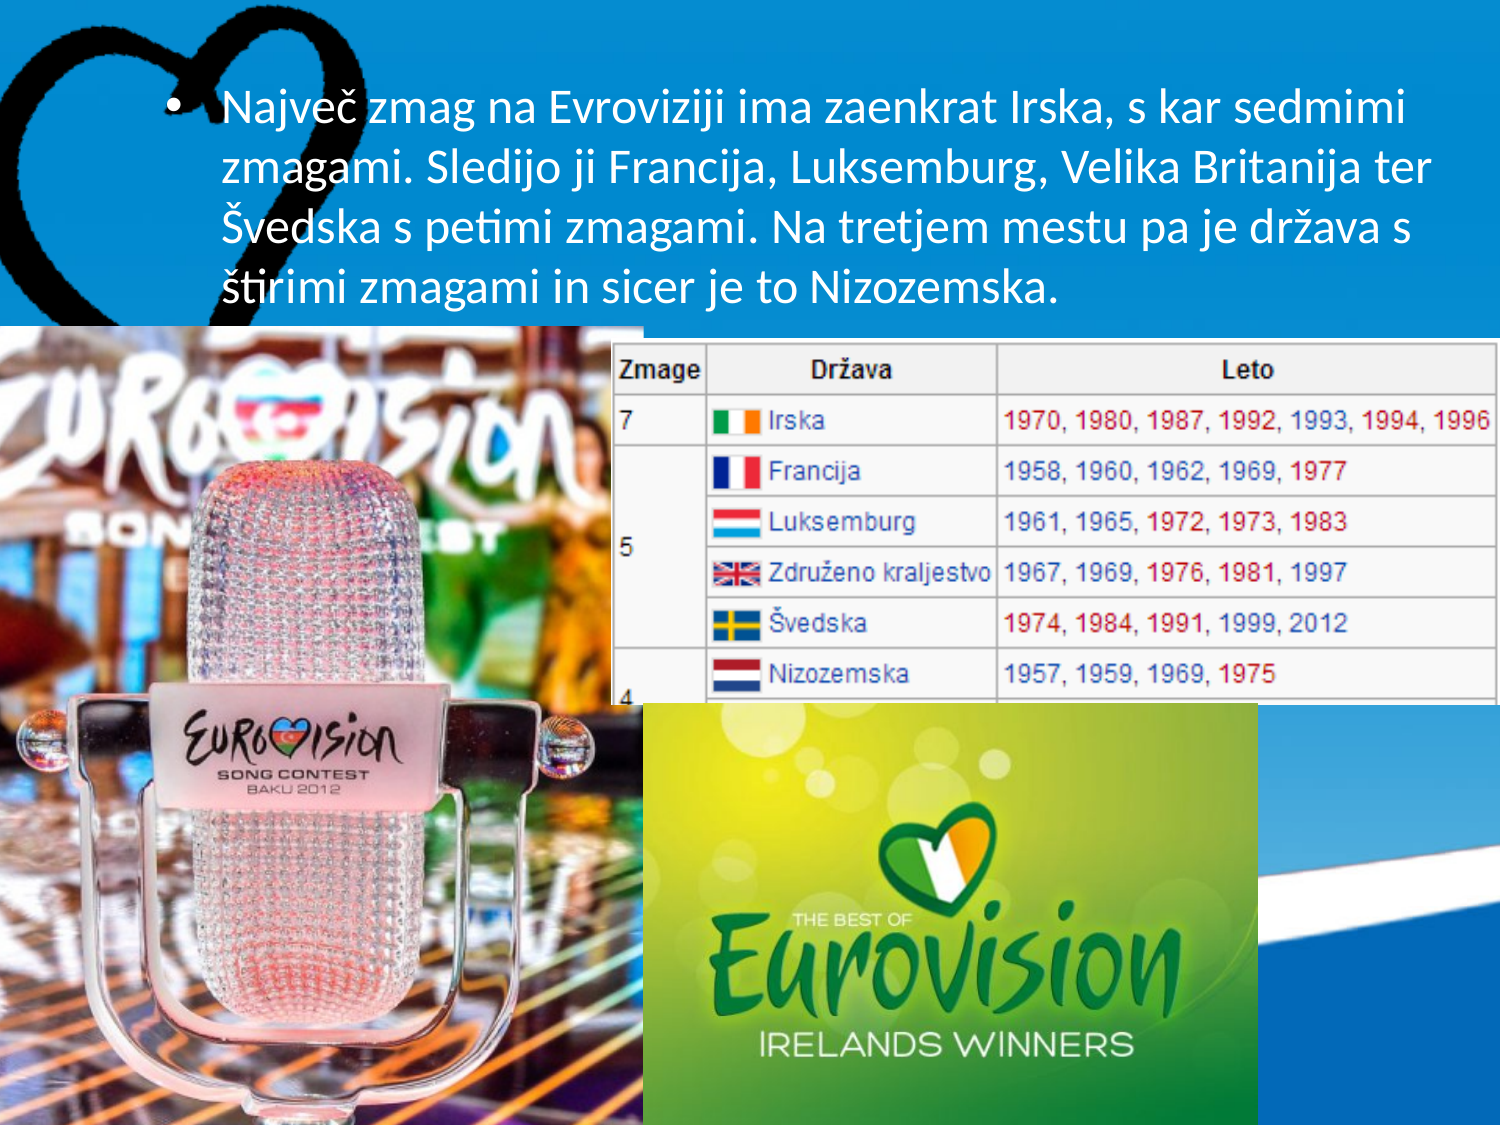

#
Največ zmag na Evroviziji ima zaenkrat Irska, s kar sedmimi zmagami. Sledijo ji Francija, Luksemburg, Velika Britanija ter Švedska s petimi zmagami. Na tretjem mestu pa je država s štirimi zmagami in sicer je to Nizozemska.